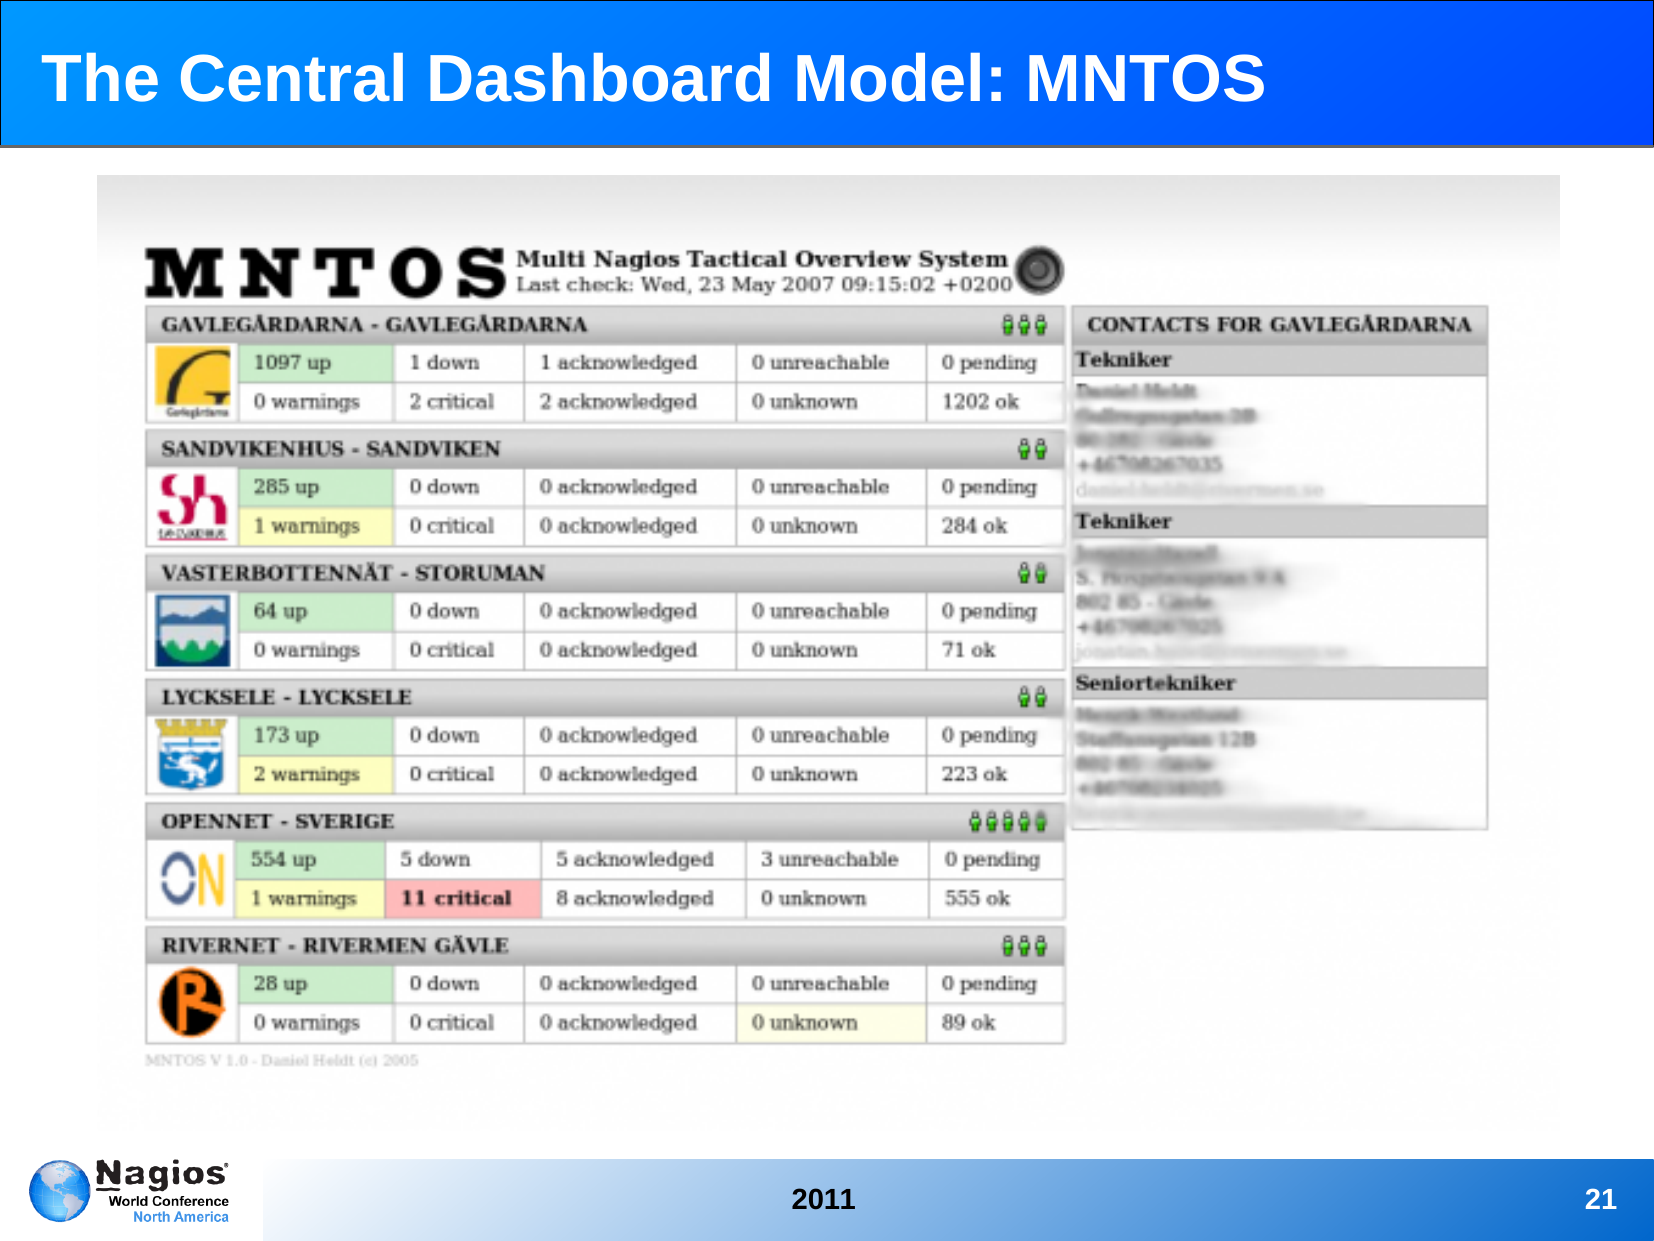

# The Central Dashboard Model: MNTOS
2011
21